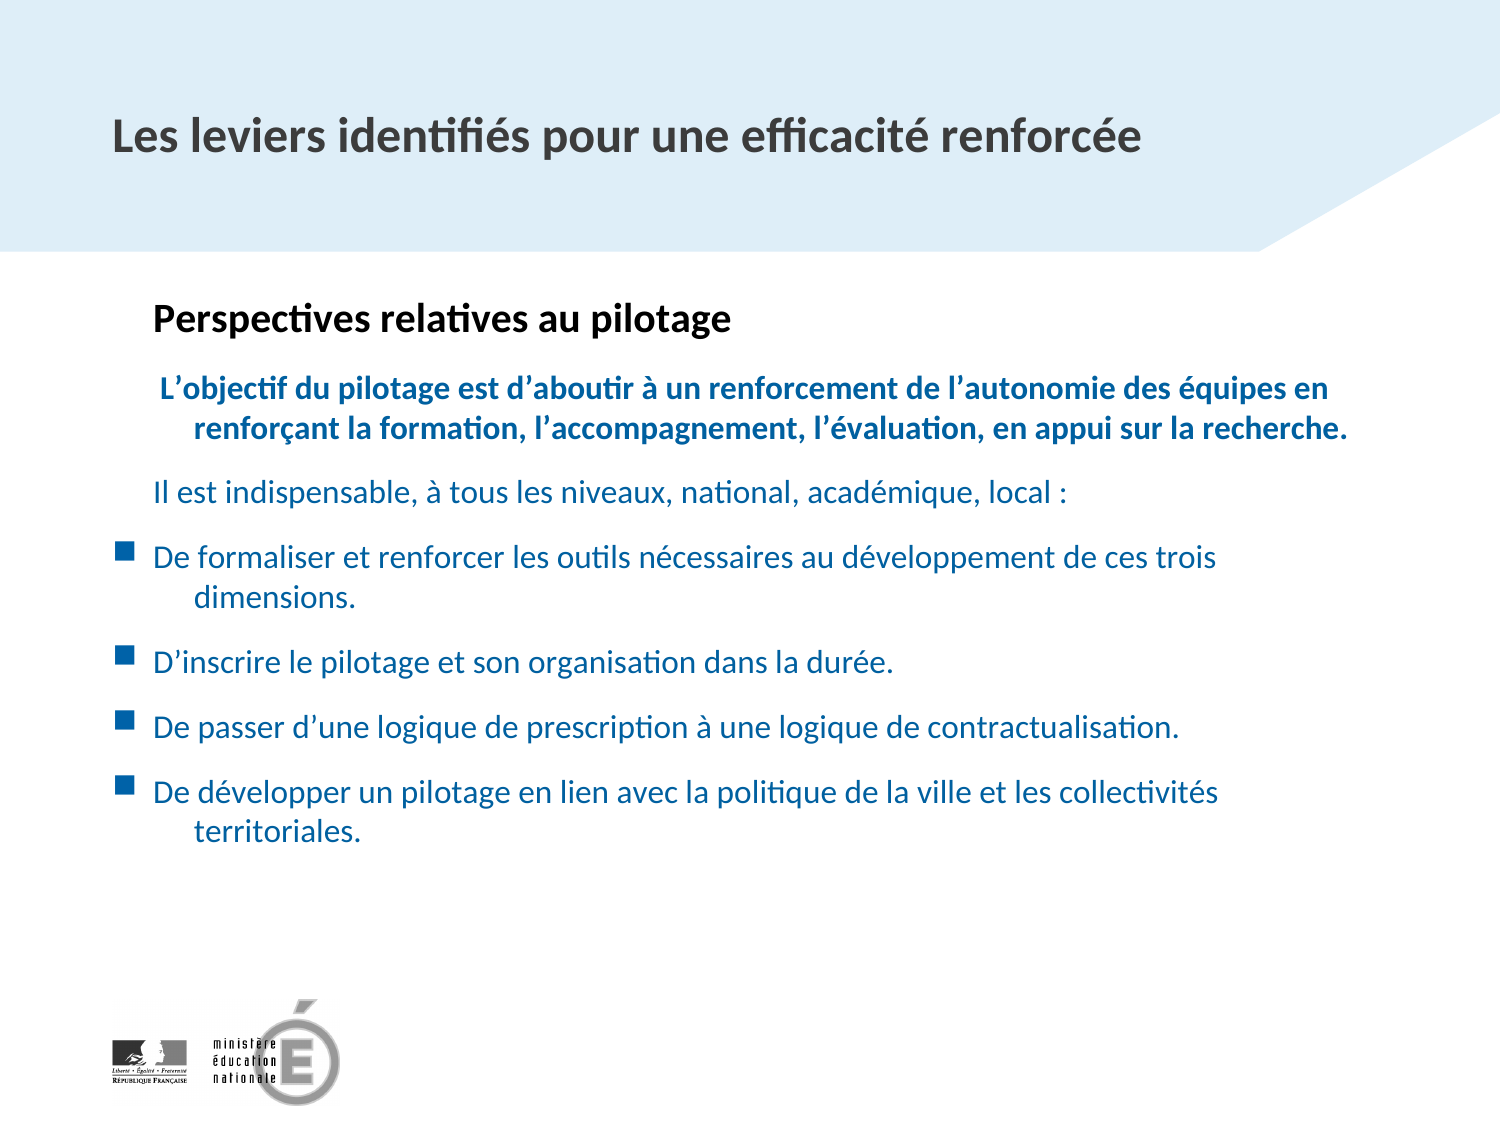

# Les leviers identifiés pour une efficacité renforcée
Perspectives relatives au pilotage
 L’objectif du pilotage est d’aboutir à un renforcement de l’autonomie des équipes en renforçant la formation, l’accompagnement, l’évaluation, en appui sur la recherche.
Il est indispensable, à tous les niveaux, national, académique, local :
De formaliser et renforcer les outils nécessaires au développement de ces trois dimensions.
D’inscrire le pilotage et son organisation dans la durée.
De passer d’une logique de prescription à une logique de contractualisation.
De développer un pilotage en lien avec la politique de la ville et les collectivités territoriales.